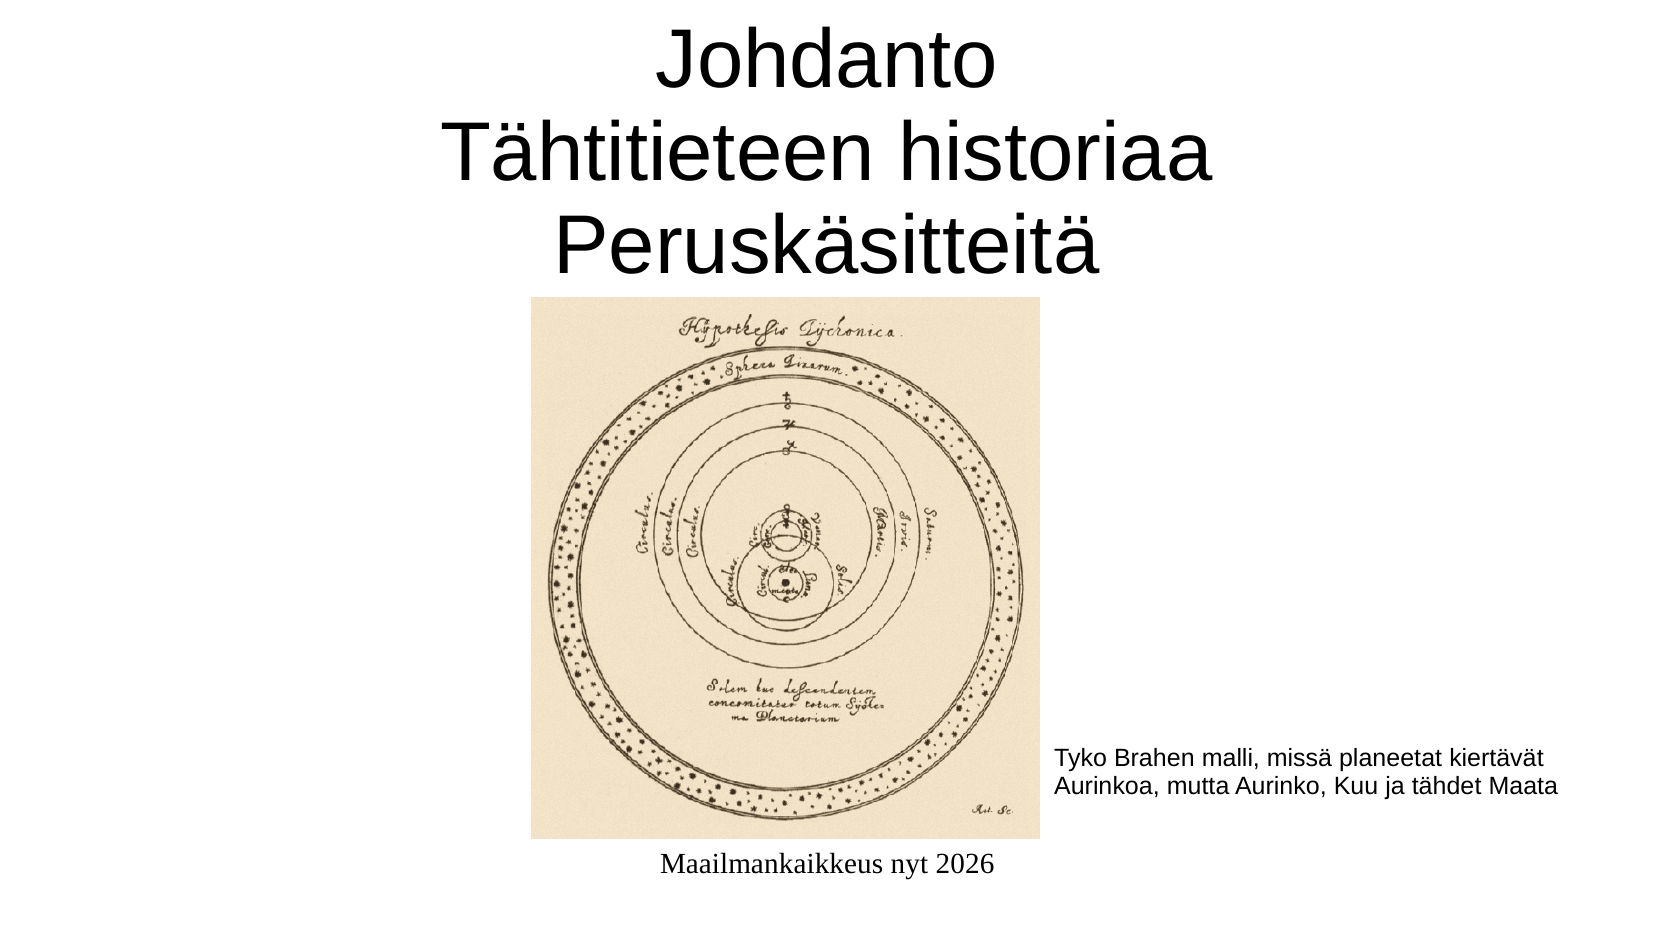

# Johdanto Tähtitieteen historiaa Peruskäsitteitä
Tyko Brahen malli, missä planeetat kiertävät Aurinkoa, mutta Aurinko, Kuu ja tähdet Maata